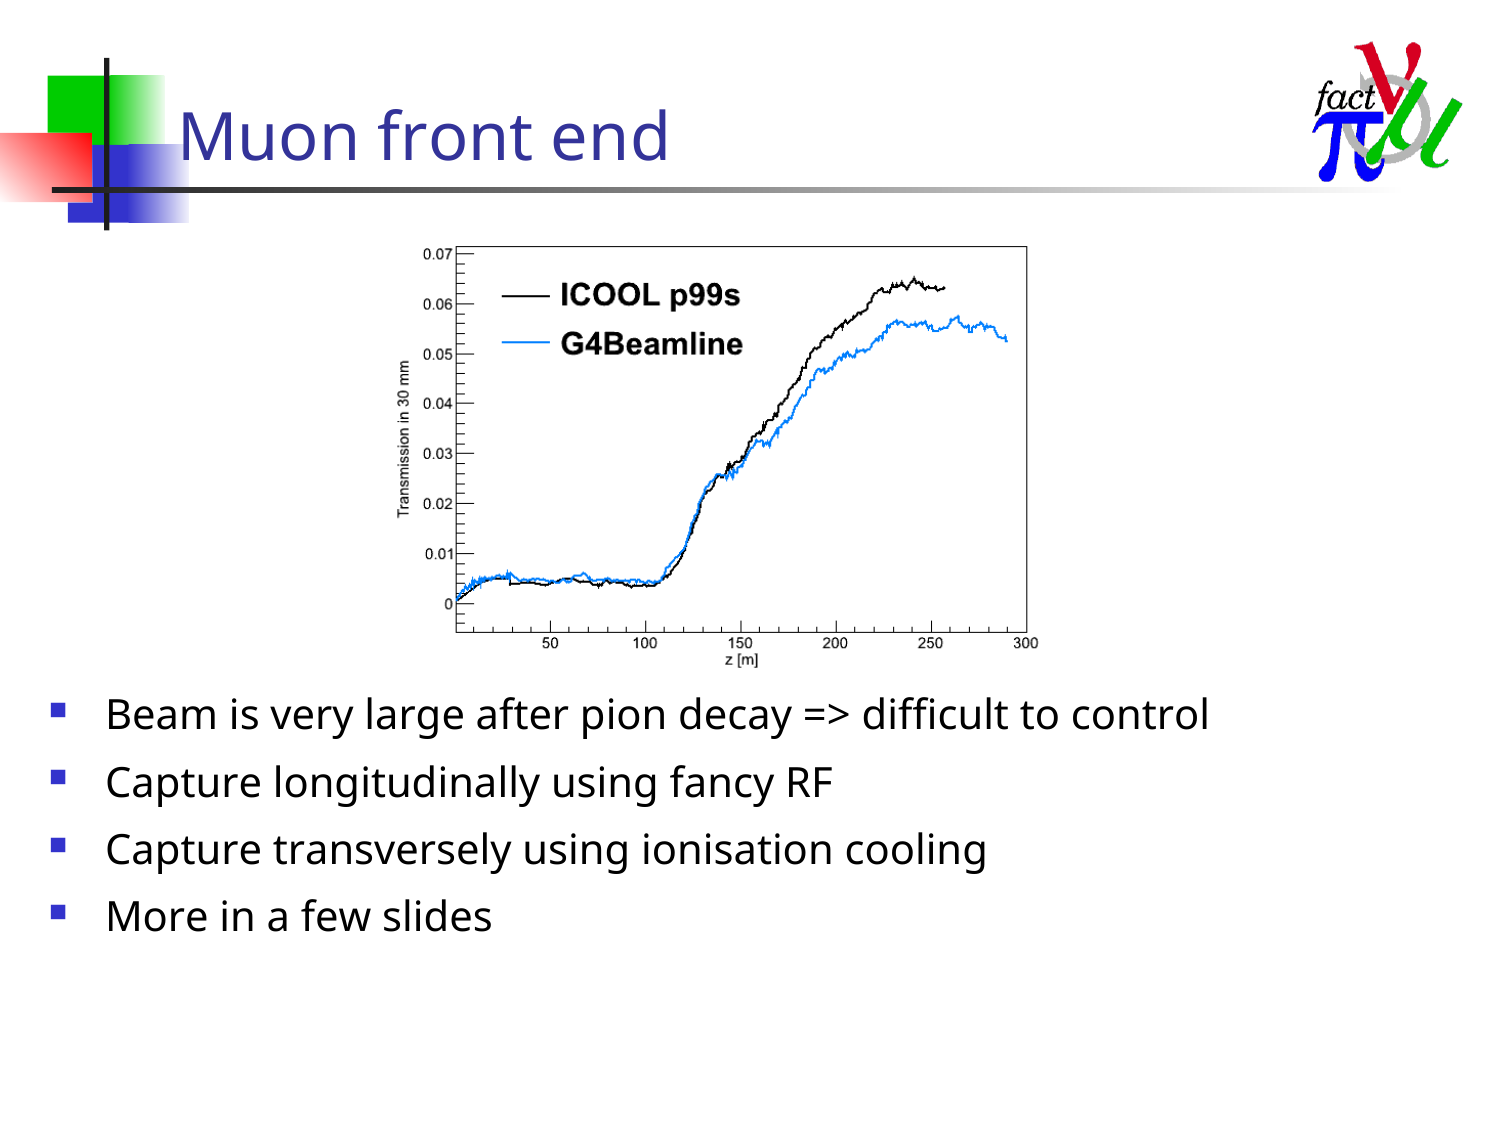

# Muon front end
Beam is very large after pion decay => difficult to control
Capture longitudinally using fancy RF
Capture transversely using ionisation cooling
More in a few slides